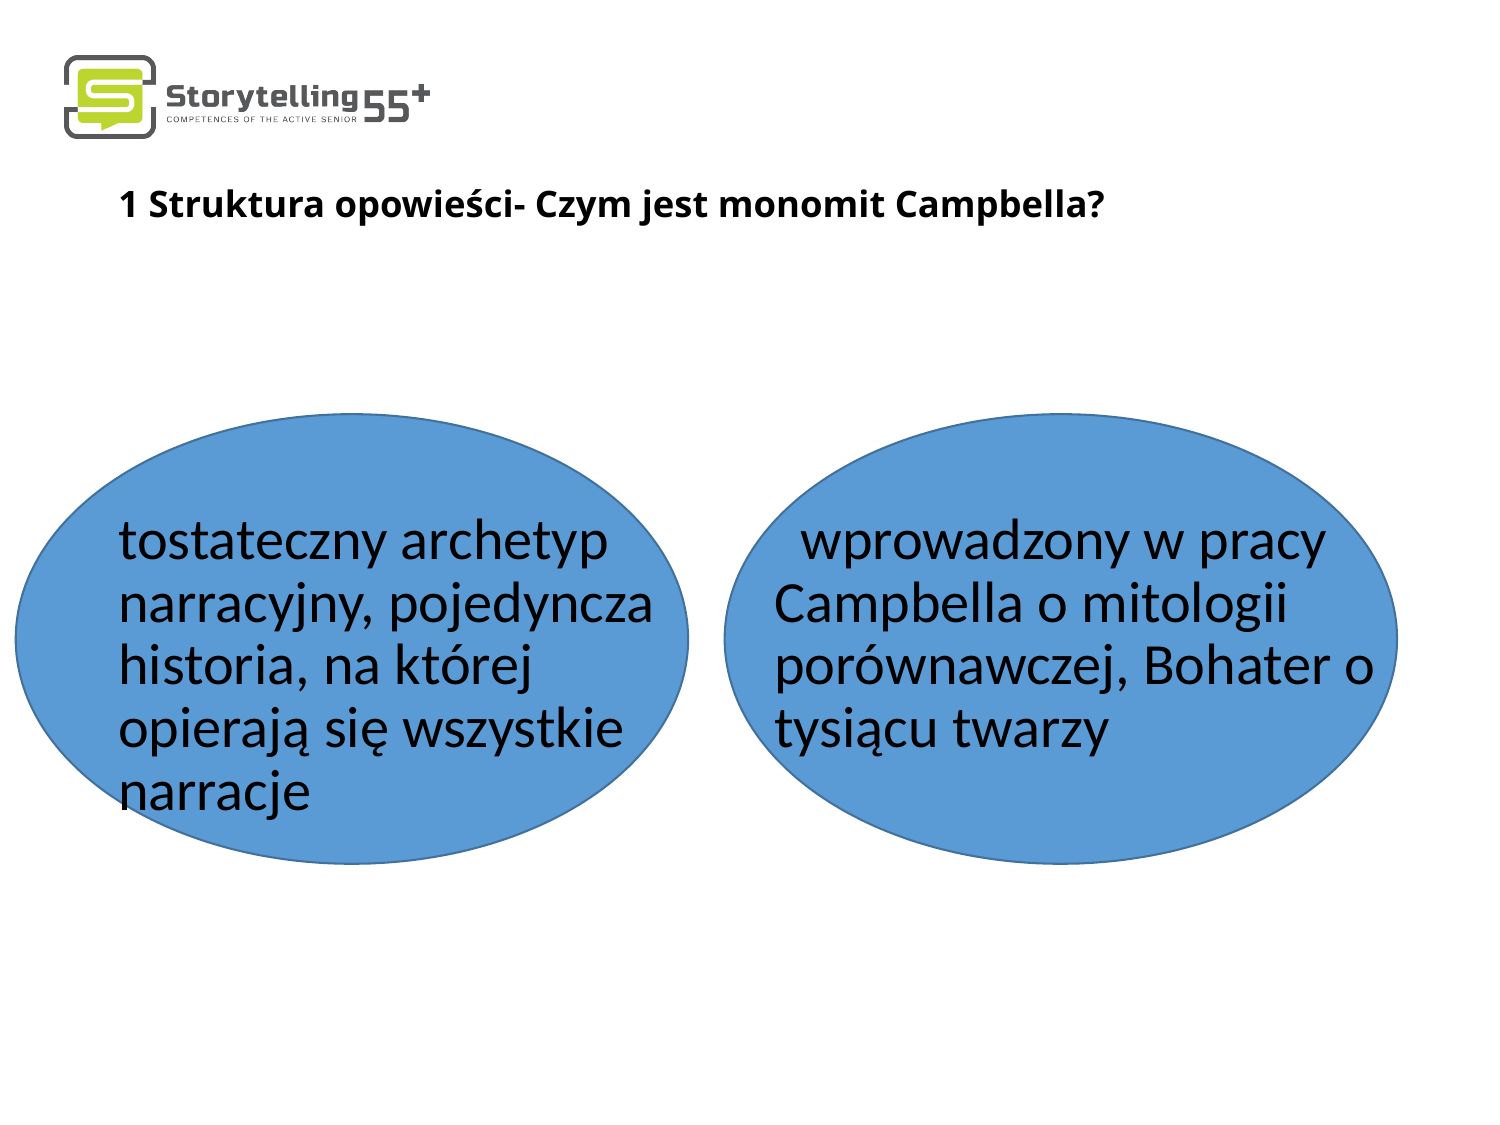

# 1 Struktura opowieści- Czym jest monomit Campbella?
tostateczny archetyp narracyjny, pojedyncza historia, na której opierają się wszystkie narracje
 wprowadzony w pracy Campbella o mitologii porównawczej, Bohater o tysiącu twarzy